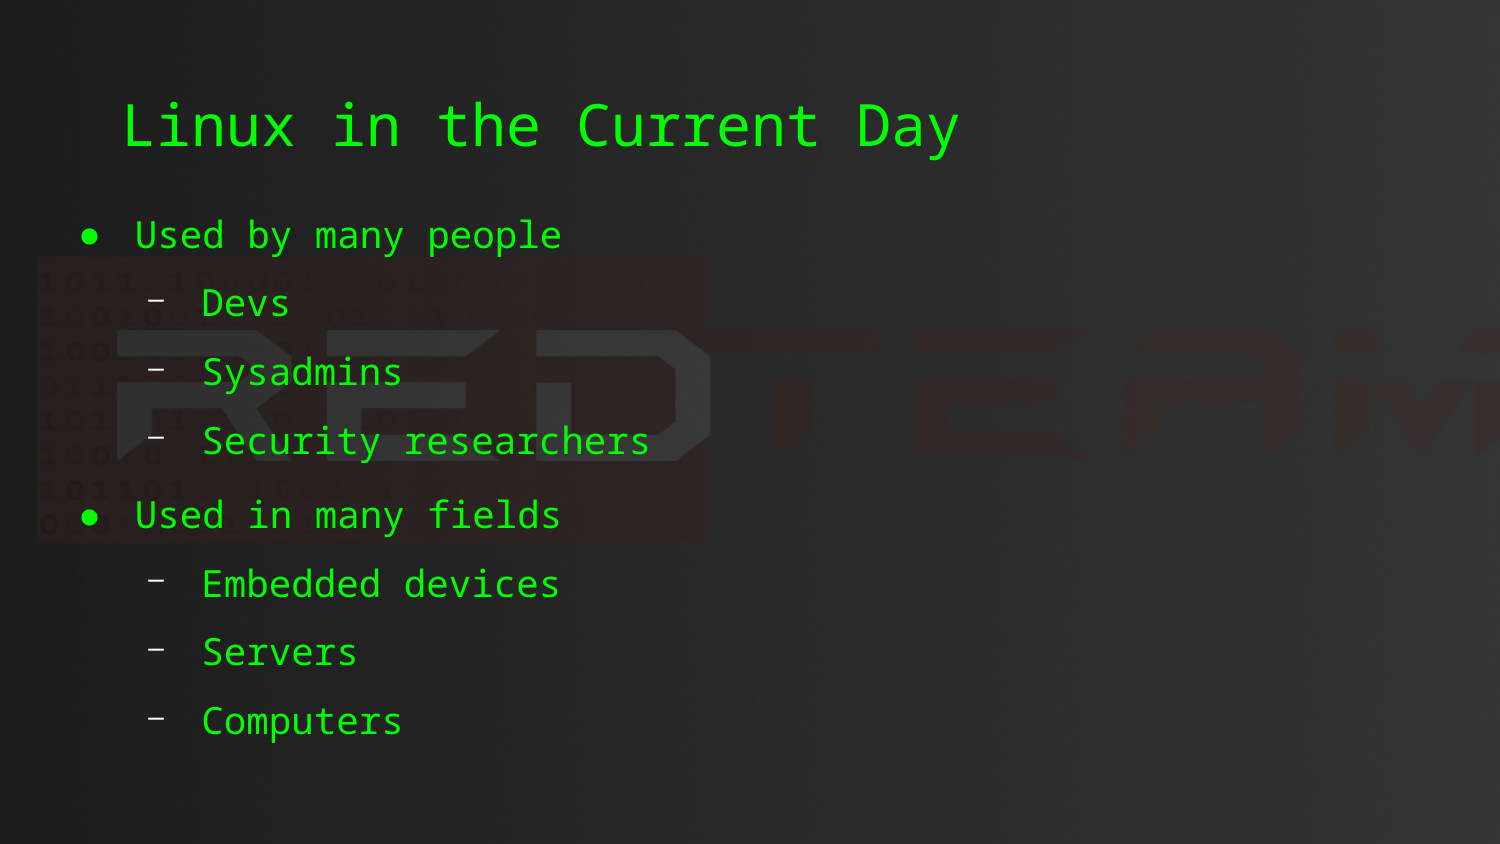

# Linux in the Current Day
Used by many people
Devs
Sysadmins
Security researchers
Used in many fields
Embedded devices
Servers
Computers